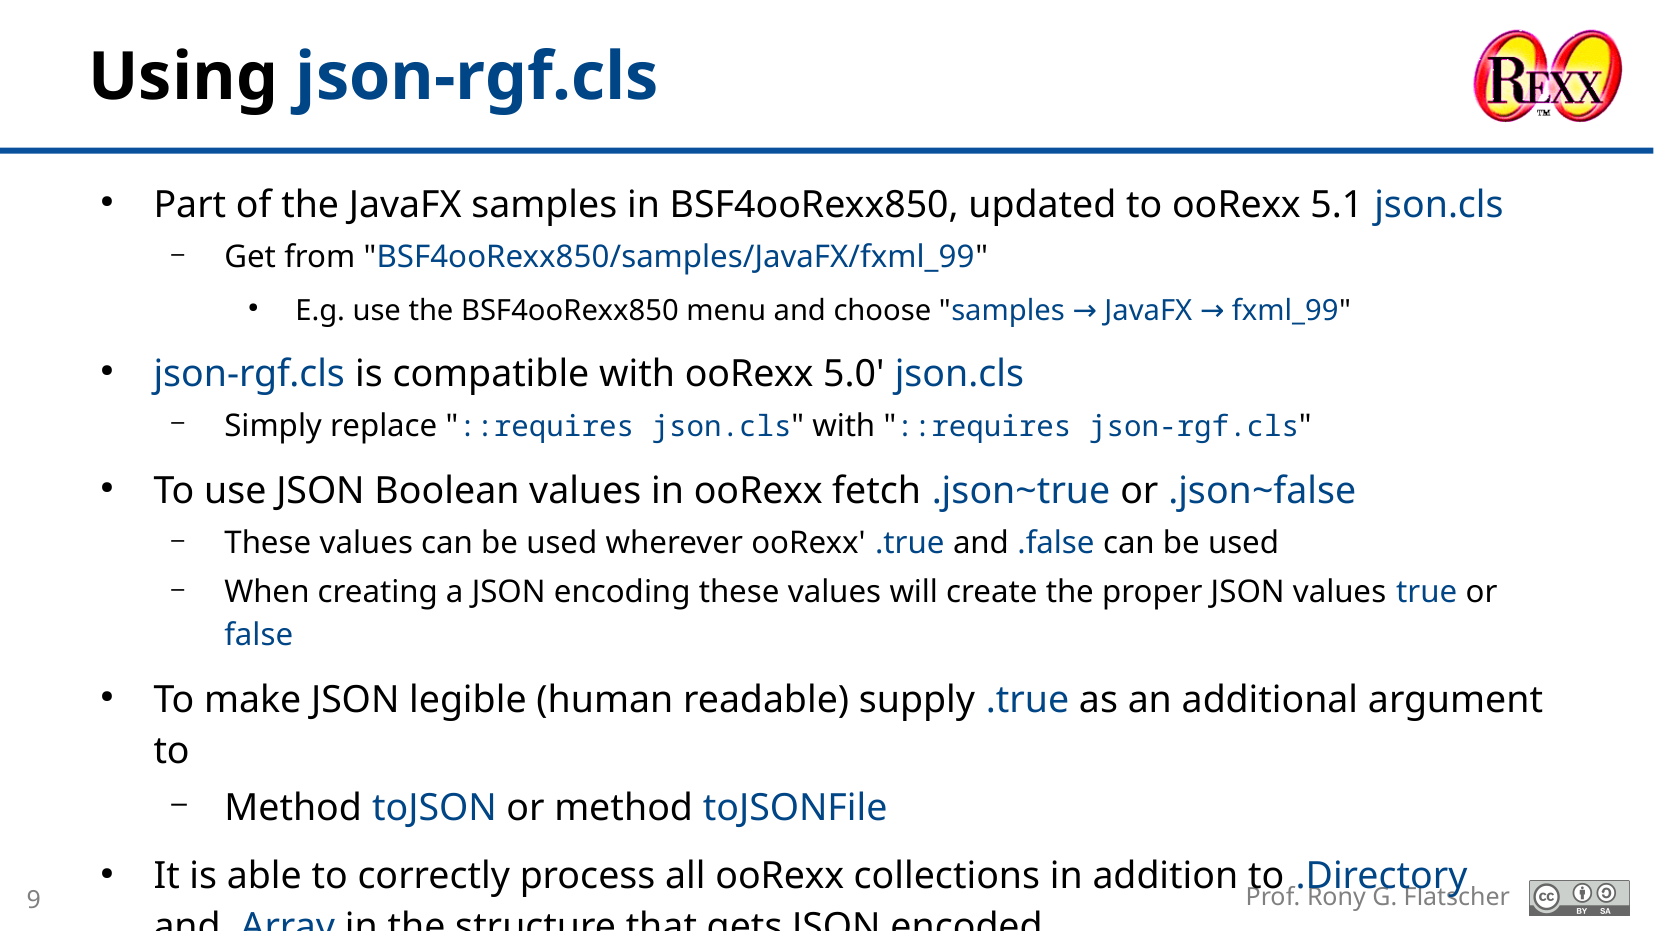

# Using json-rgf.cls
Part of the JavaFX samples in BSF4ooRexx850, updated to ooRexx 5.1 json.cls
Get from "BSF4ooRexx850/samples/JavaFX/fxml_99"
E.g. use the BSF4ooRexx850 menu and choose "samples → JavaFX → fxml_99"
json-rgf.cls is compatible with ooRexx 5.0' json.cls
Simply replace "::requires json.cls" with "::requires json-rgf.cls"
To use JSON Boolean values in ooRexx fetch .json~true or .json~false
These values can be used wherever ooRexx' .true and .false can be used
When creating a JSON encoding these values will create the proper JSON values true or false
To make JSON legible (human readable) supply .true as an additional argument to
Method toJSON or method toJSONFile
It is able to correctly process all ooRexx collections in addition to .Directory and .Array in the structure that gets JSON encoded